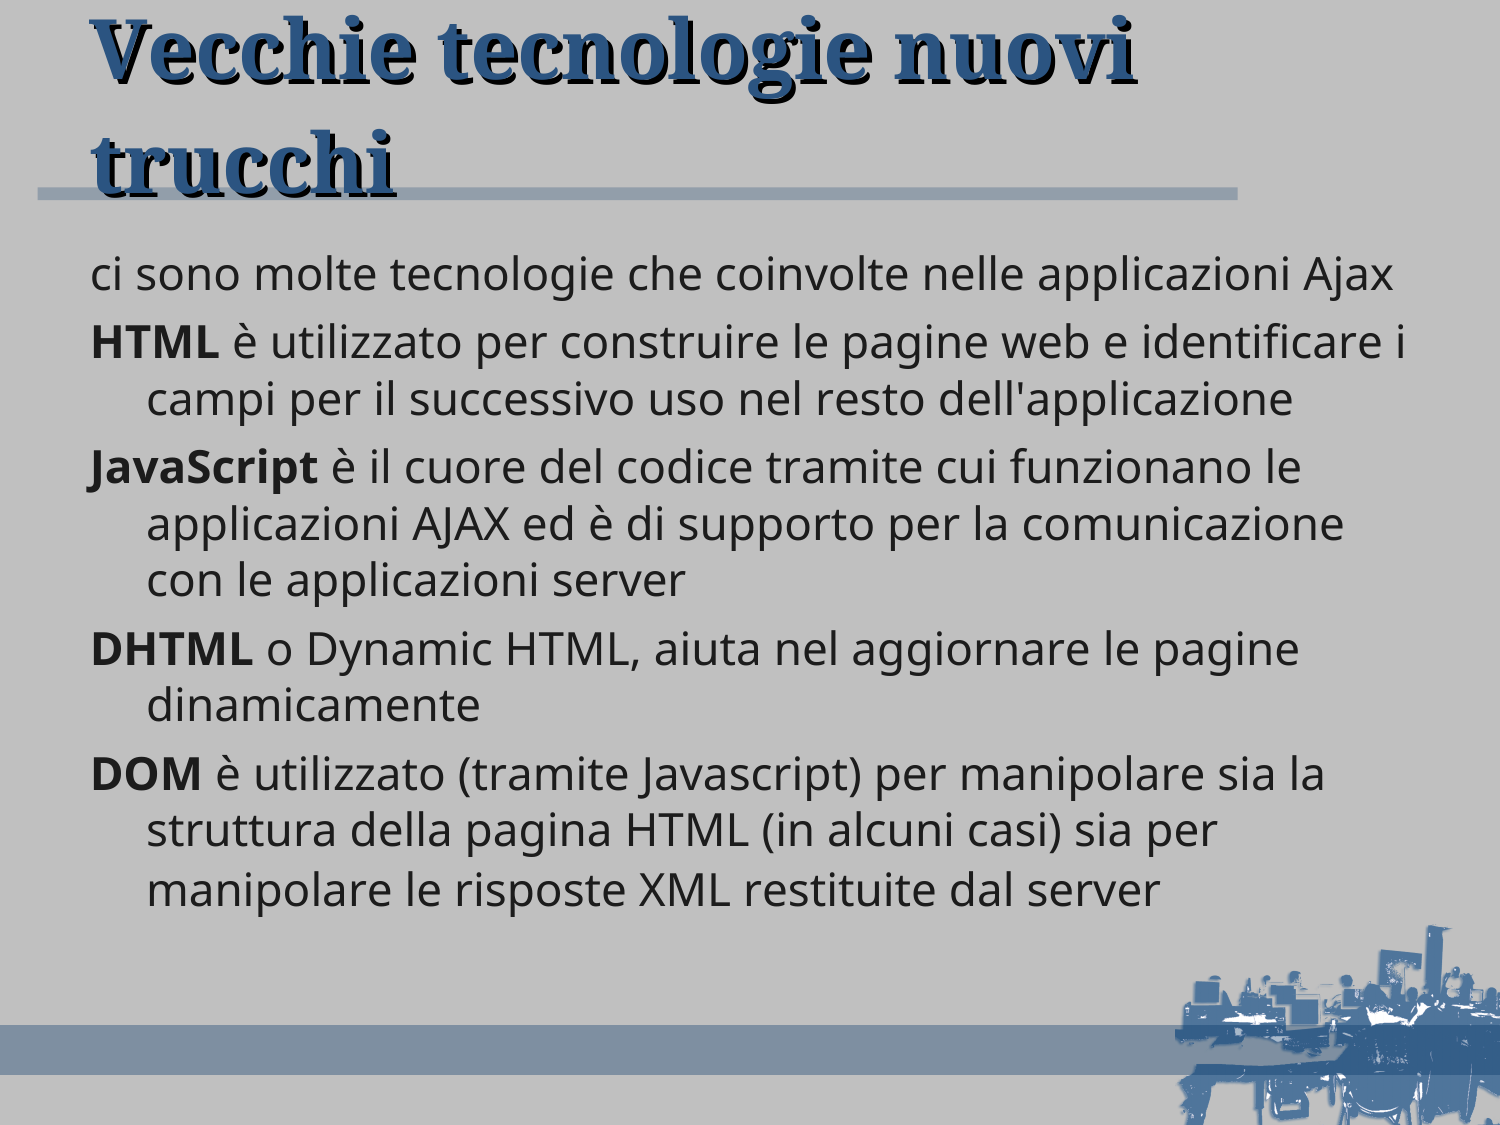

# Vecchie tecnologie nuovi trucchi
ci sono molte tecnologie che coinvolte nelle applicazioni Ajax
HTML è utilizzato per construire le pagine web e identificare i campi per il successivo uso nel resto dell'applicazione
JavaScript è il cuore del codice tramite cui funzionano le applicazioni AJAX ed è di supporto per la comunicazione con le applicazioni server
DHTML o Dynamic HTML, aiuta nel aggiornare le pagine dinamicamente
DOM è utilizzato (tramite Javascript) per manipolare sia la struttura della pagina HTML (in alcuni casi) sia per manipolare le risposte XML restituite dal server